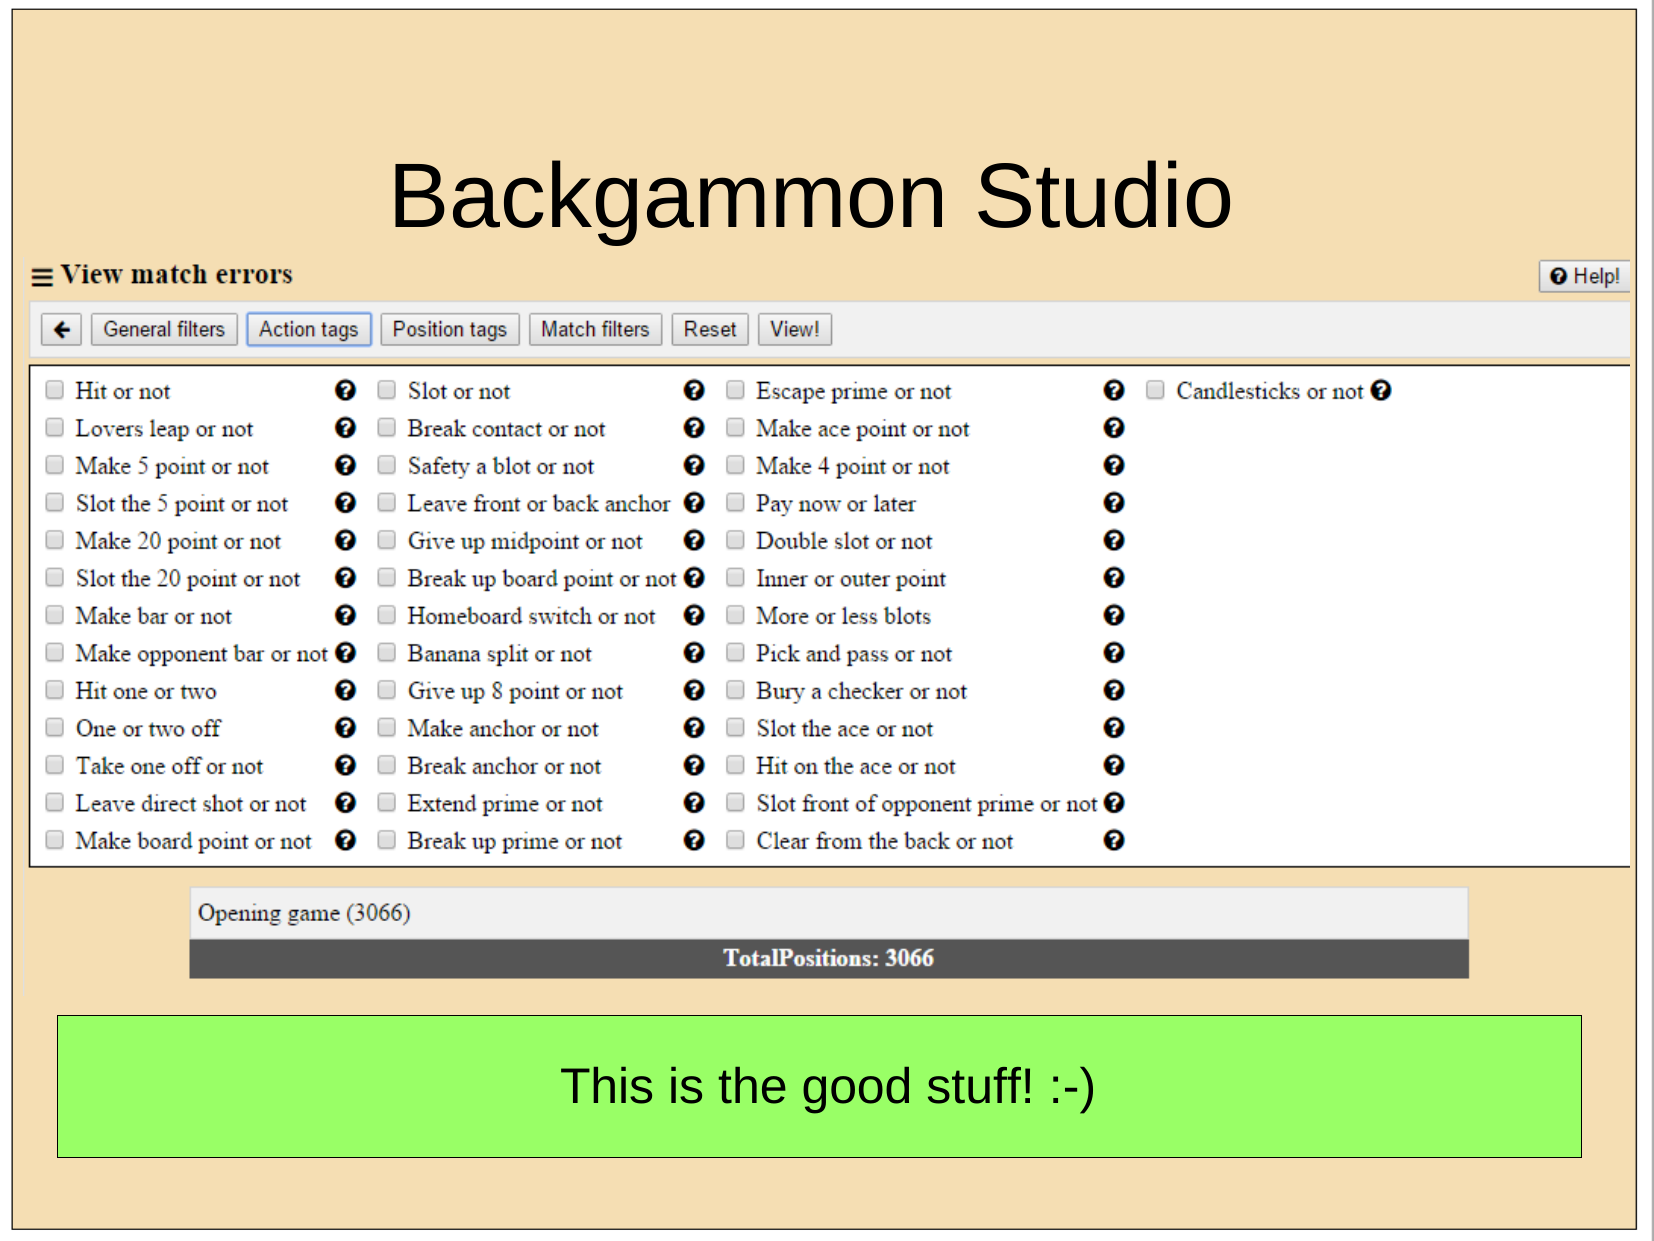

# Backgammon Studio
This is the good stuff! :-)